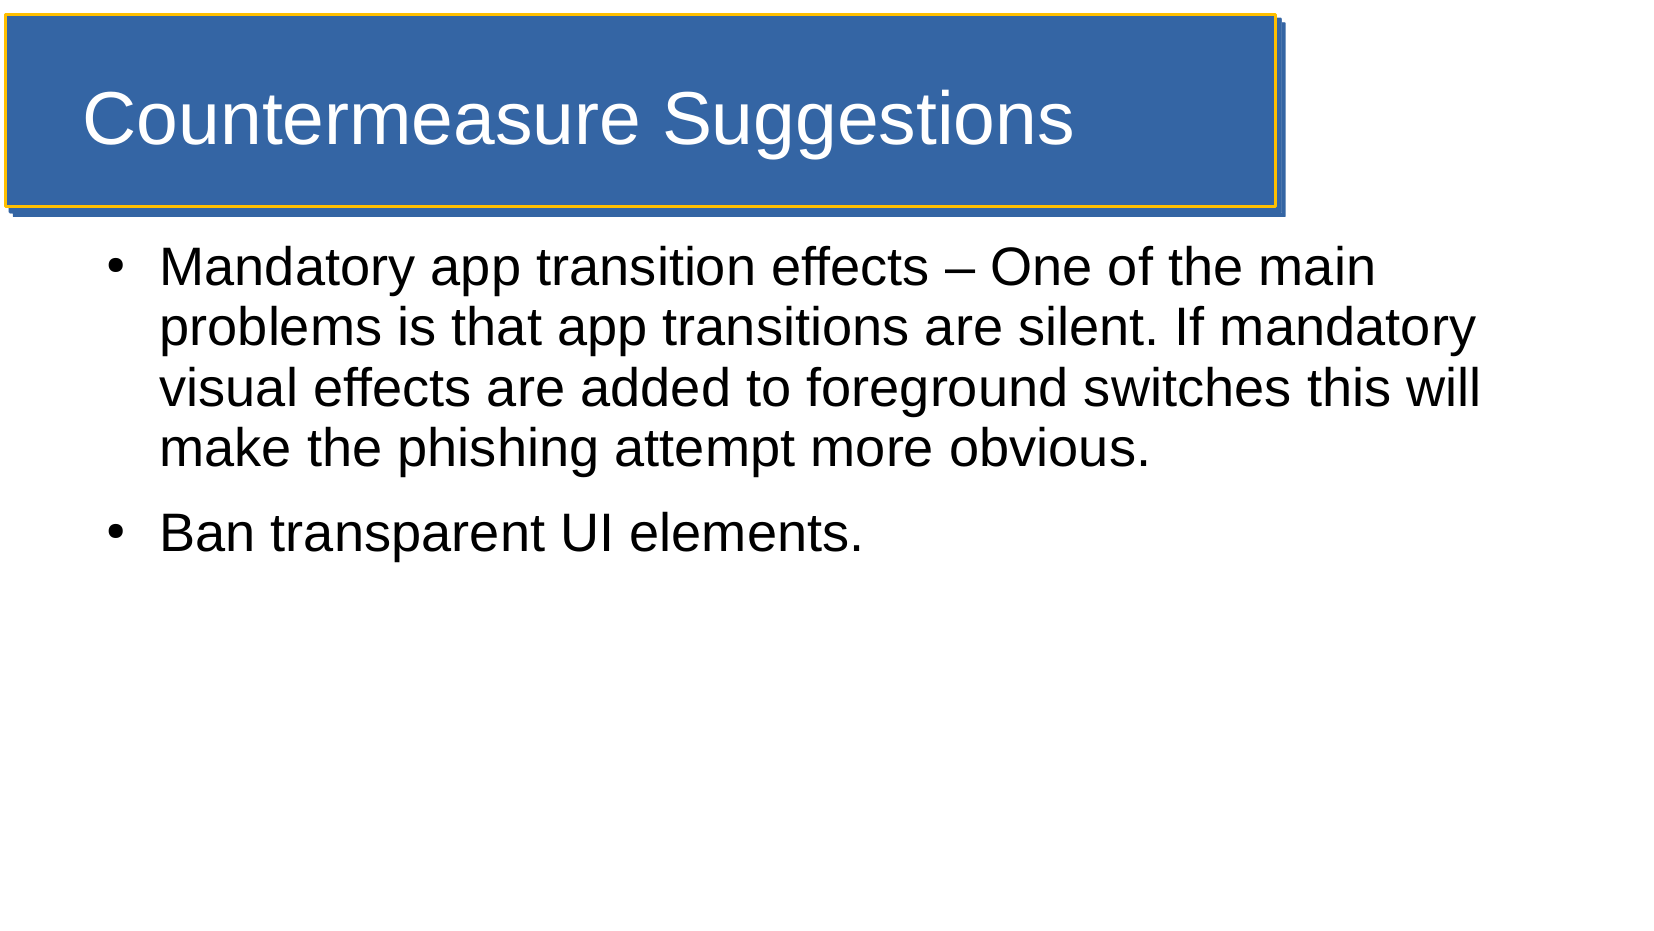

# Countermeasure Suggestions
Mandatory app transition effects – One of the main problems is that app transitions are silent. If mandatory visual effects are added to foreground switches this will make the phishing attempt more obvious.
Ban transparent UI elements.